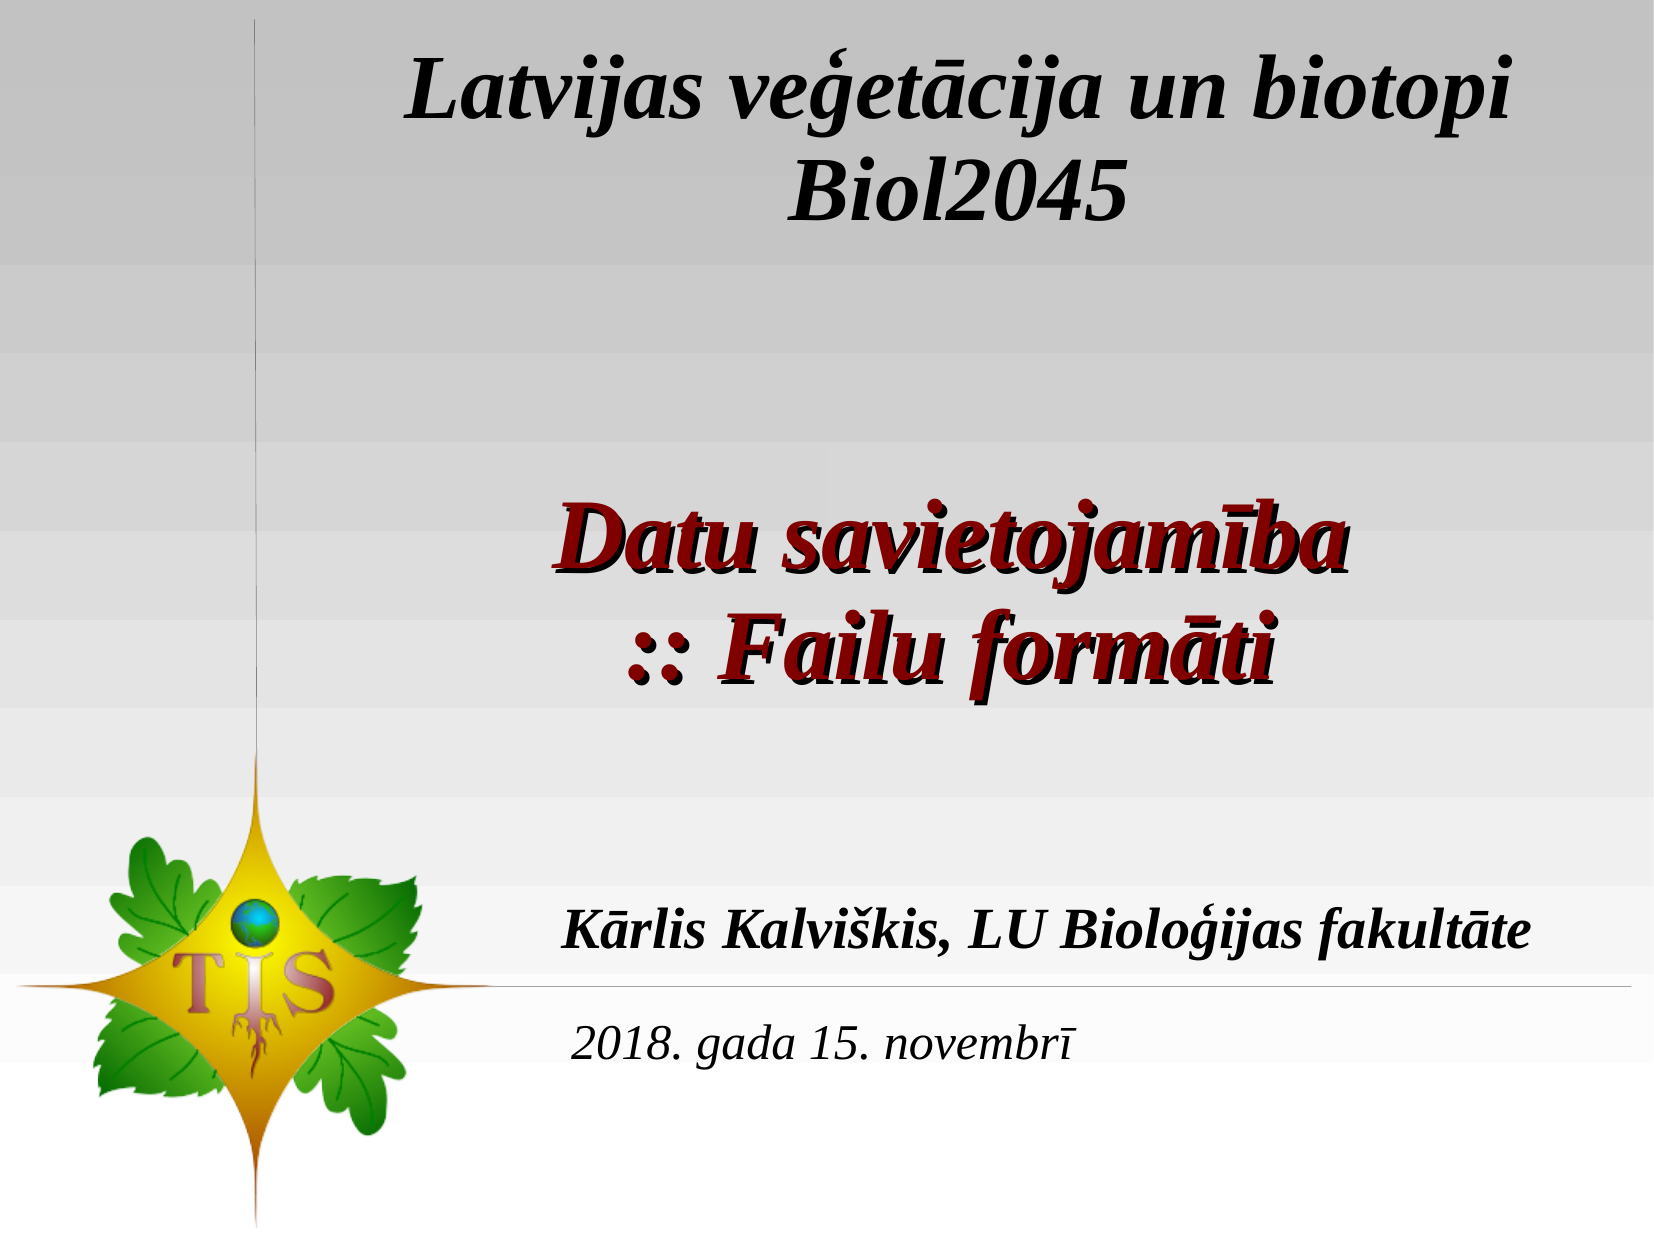

# Datu savietojamība :: Failu formāti
Kārlis Kalviškis, LU Bioloģijas fakultāte
2018. gada 15. novembrī